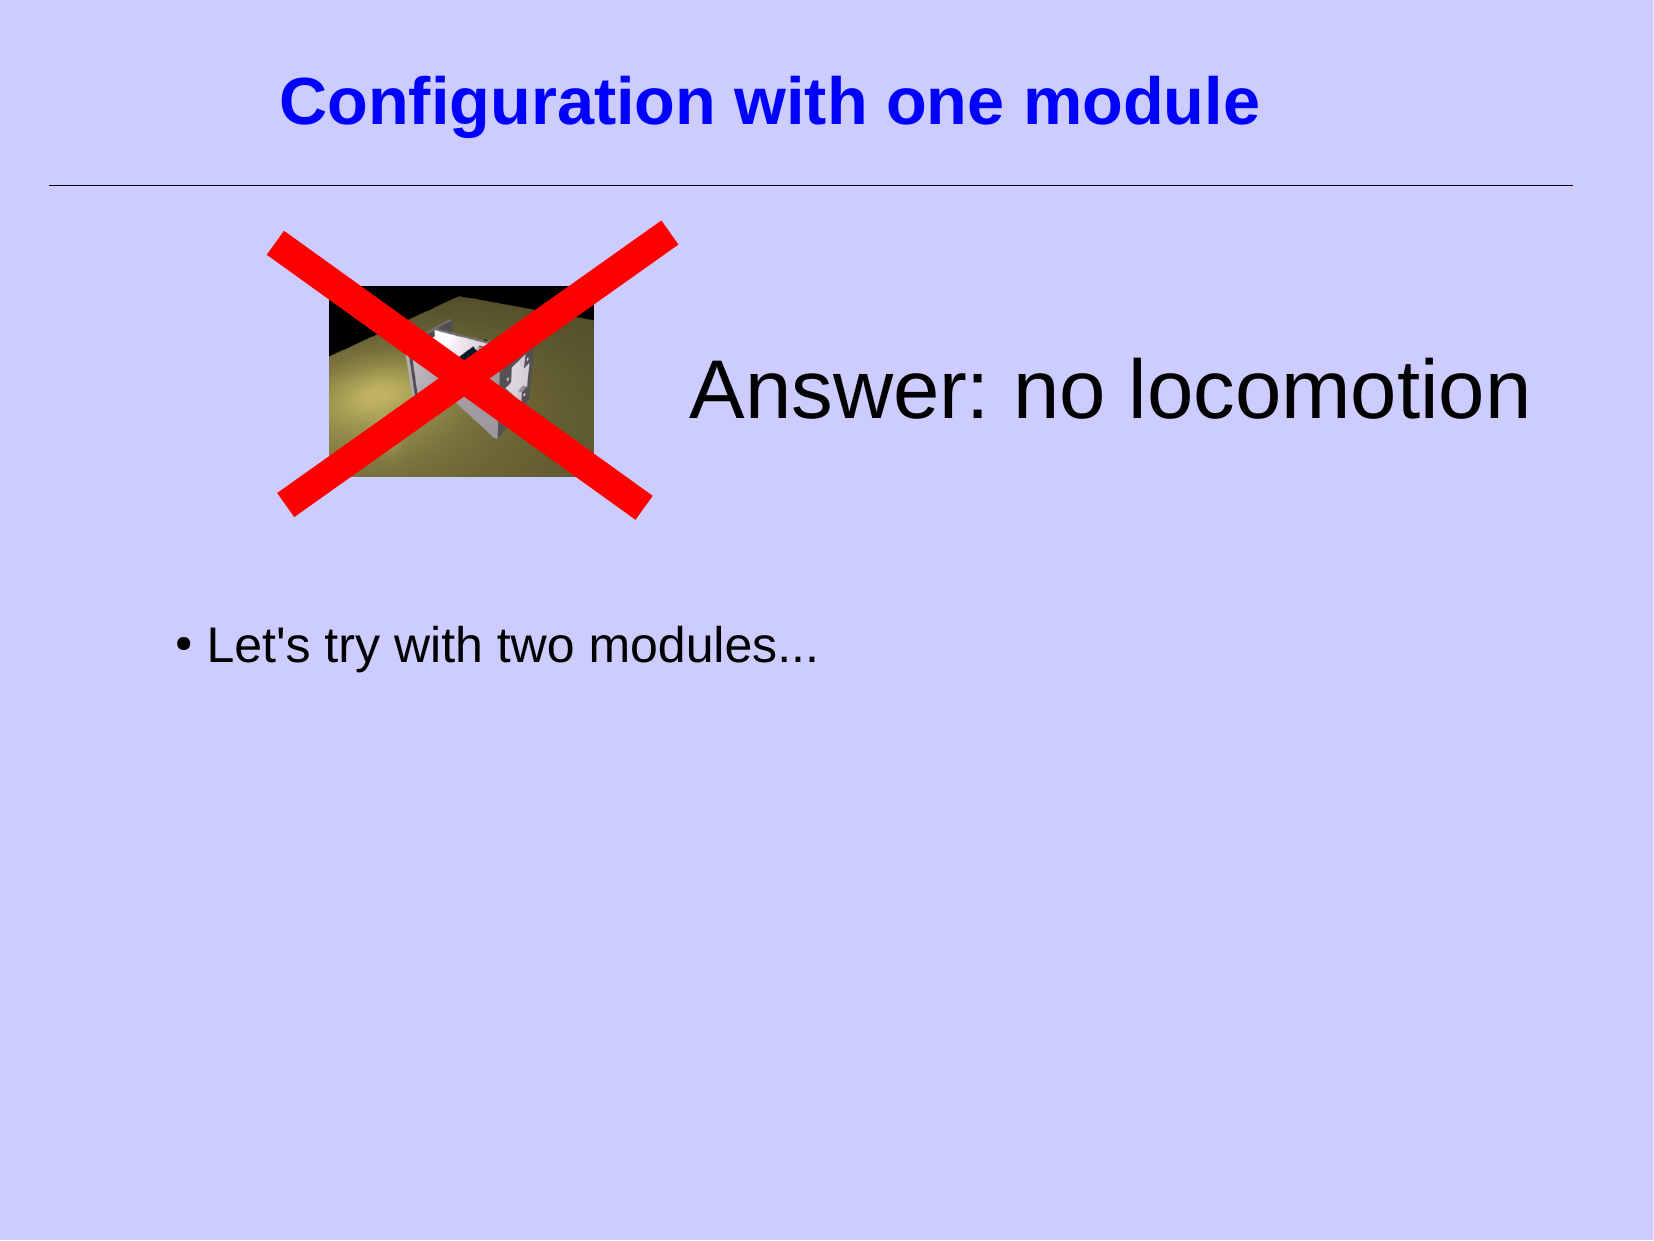

# Configuration with one module
Answer: no locomotion
 Let's try with two modules...